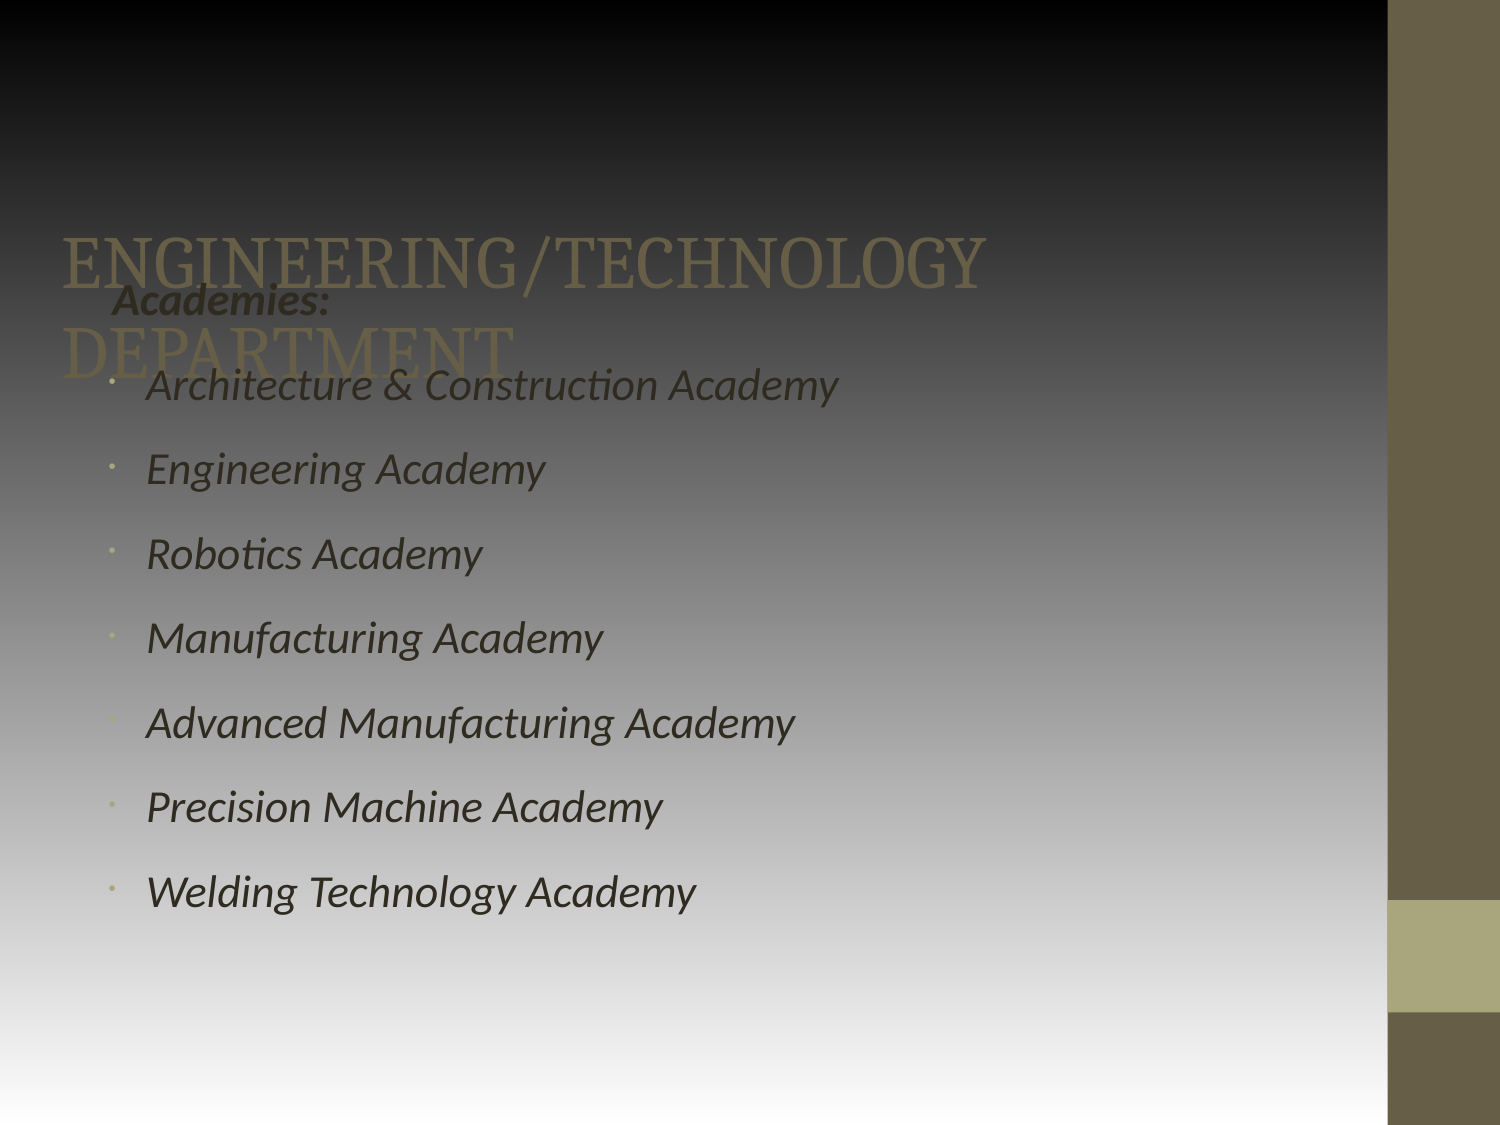

# ENGINEERING/TECHNOLOGY DEPARTMENT
Academies:
Architecture & Construction Academy
Engineering Academy
Robotics Academy
Manufacturing Academy
Advanced Manufacturing Academy
Precision Machine Academy
Welding Technology Academy